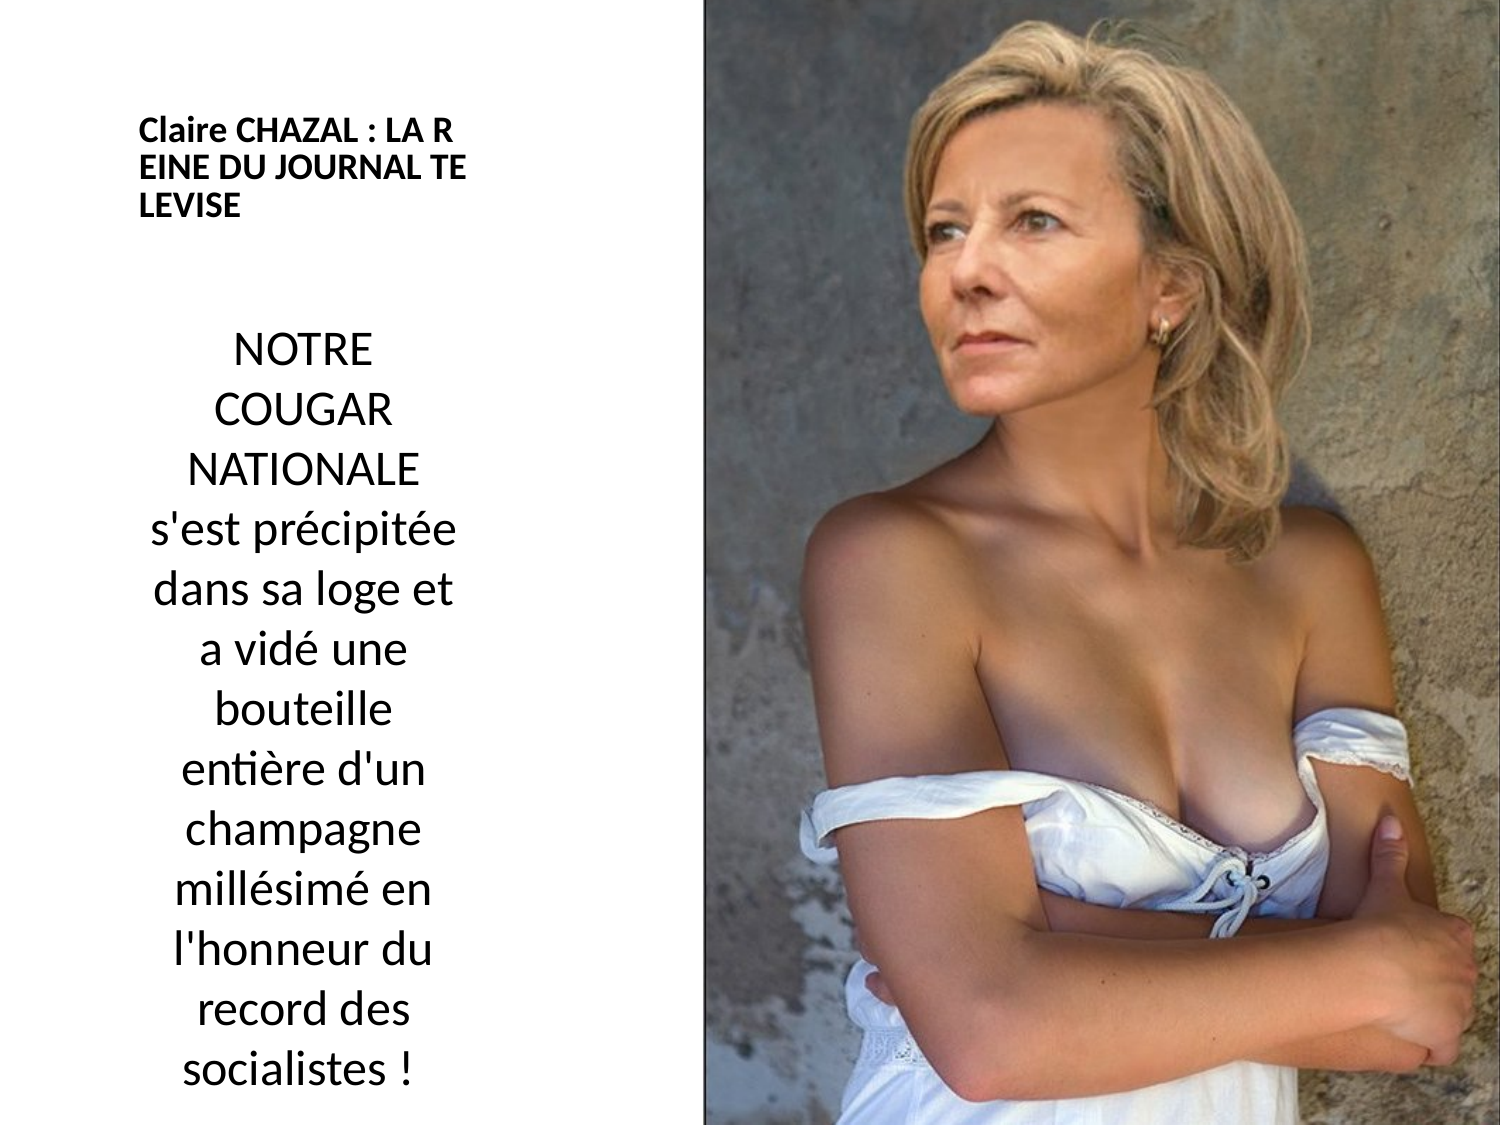

# Claire CHAZAL : LA REINE DU JOURNAL TELEVISE NOTRE COUGAR NATIONALE s'est précipitée dans sa loge et a vidé une bouteille entière d'un champagne millésimé en l'honneur du record des socialistes !